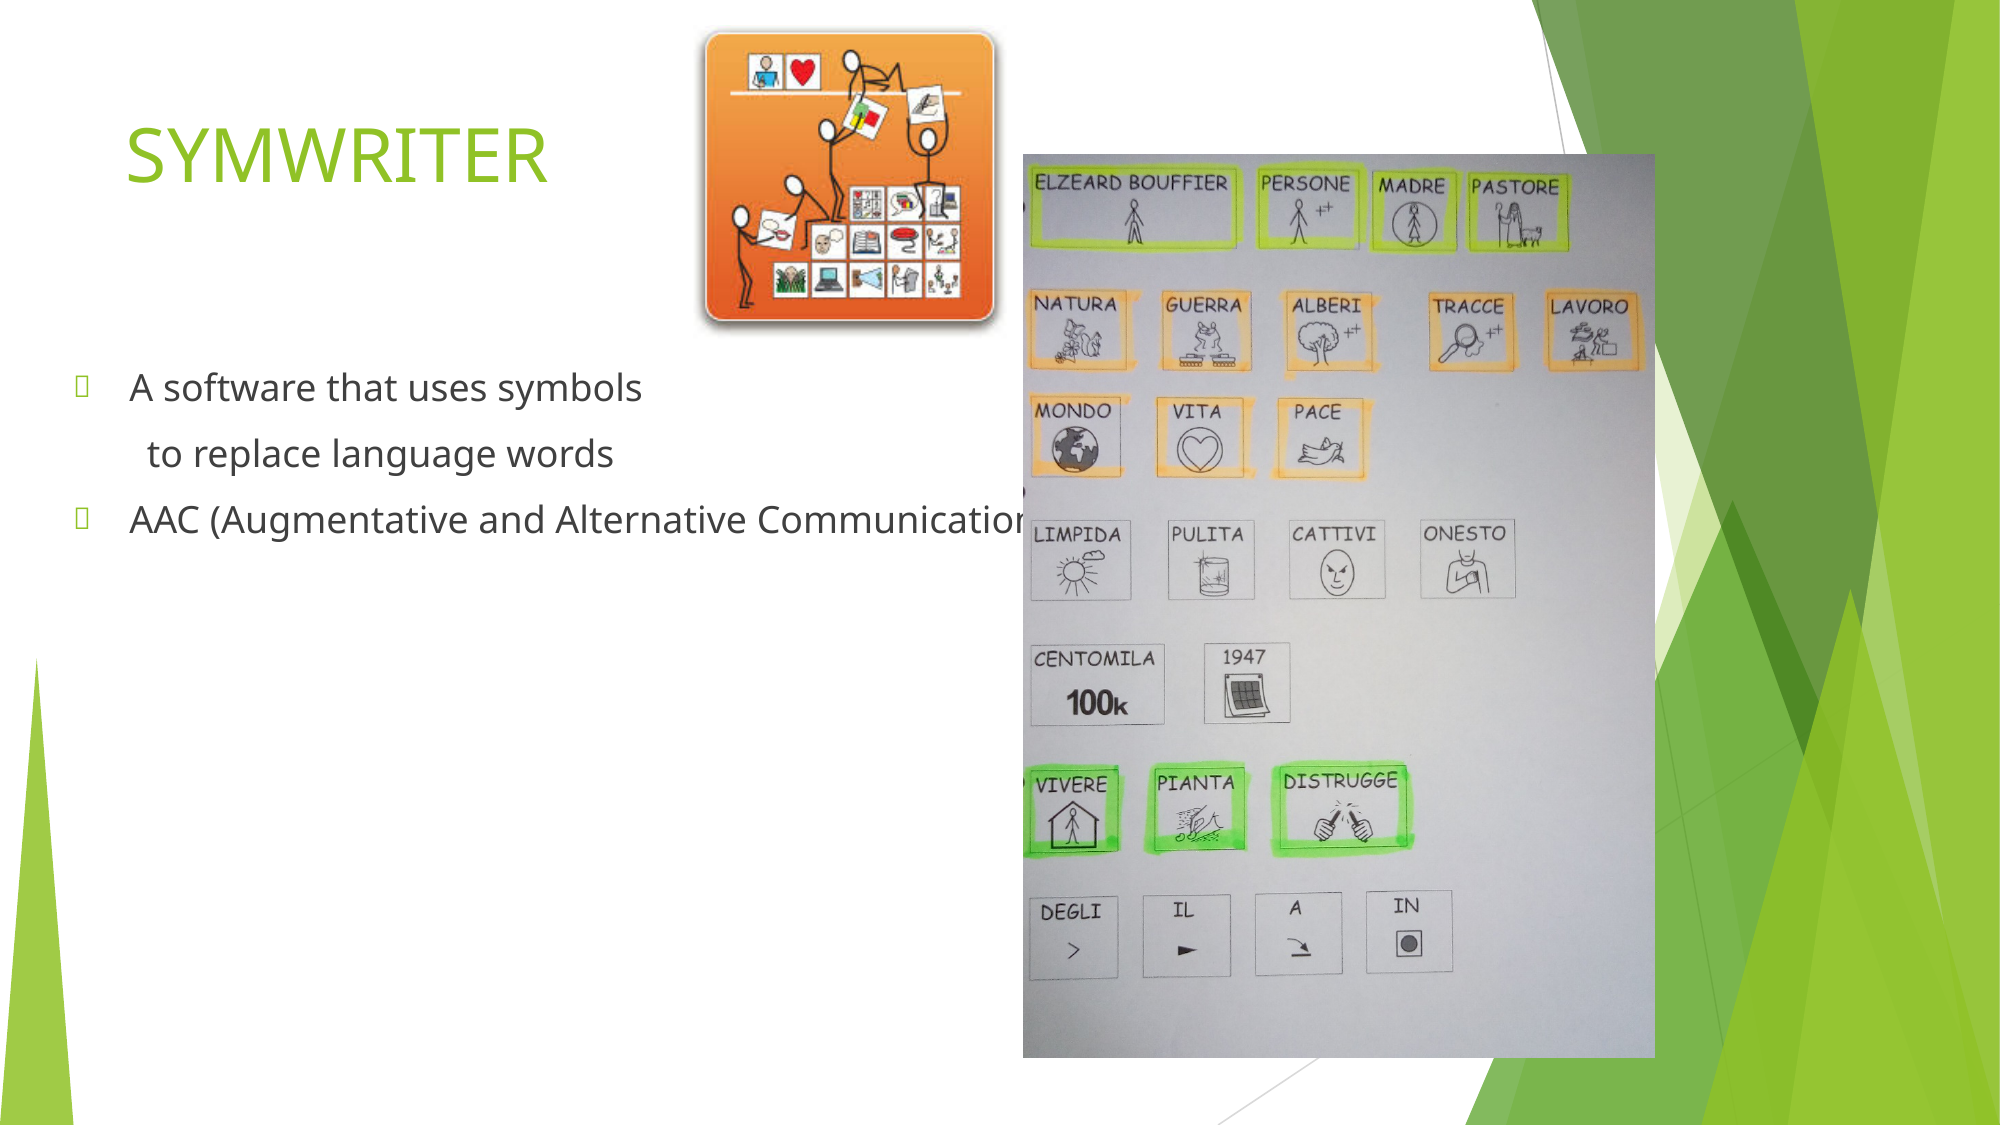

# SYMWRITER
A software that uses symbols
	to replace language words
AAC (Augmentative and Alternative Communication)